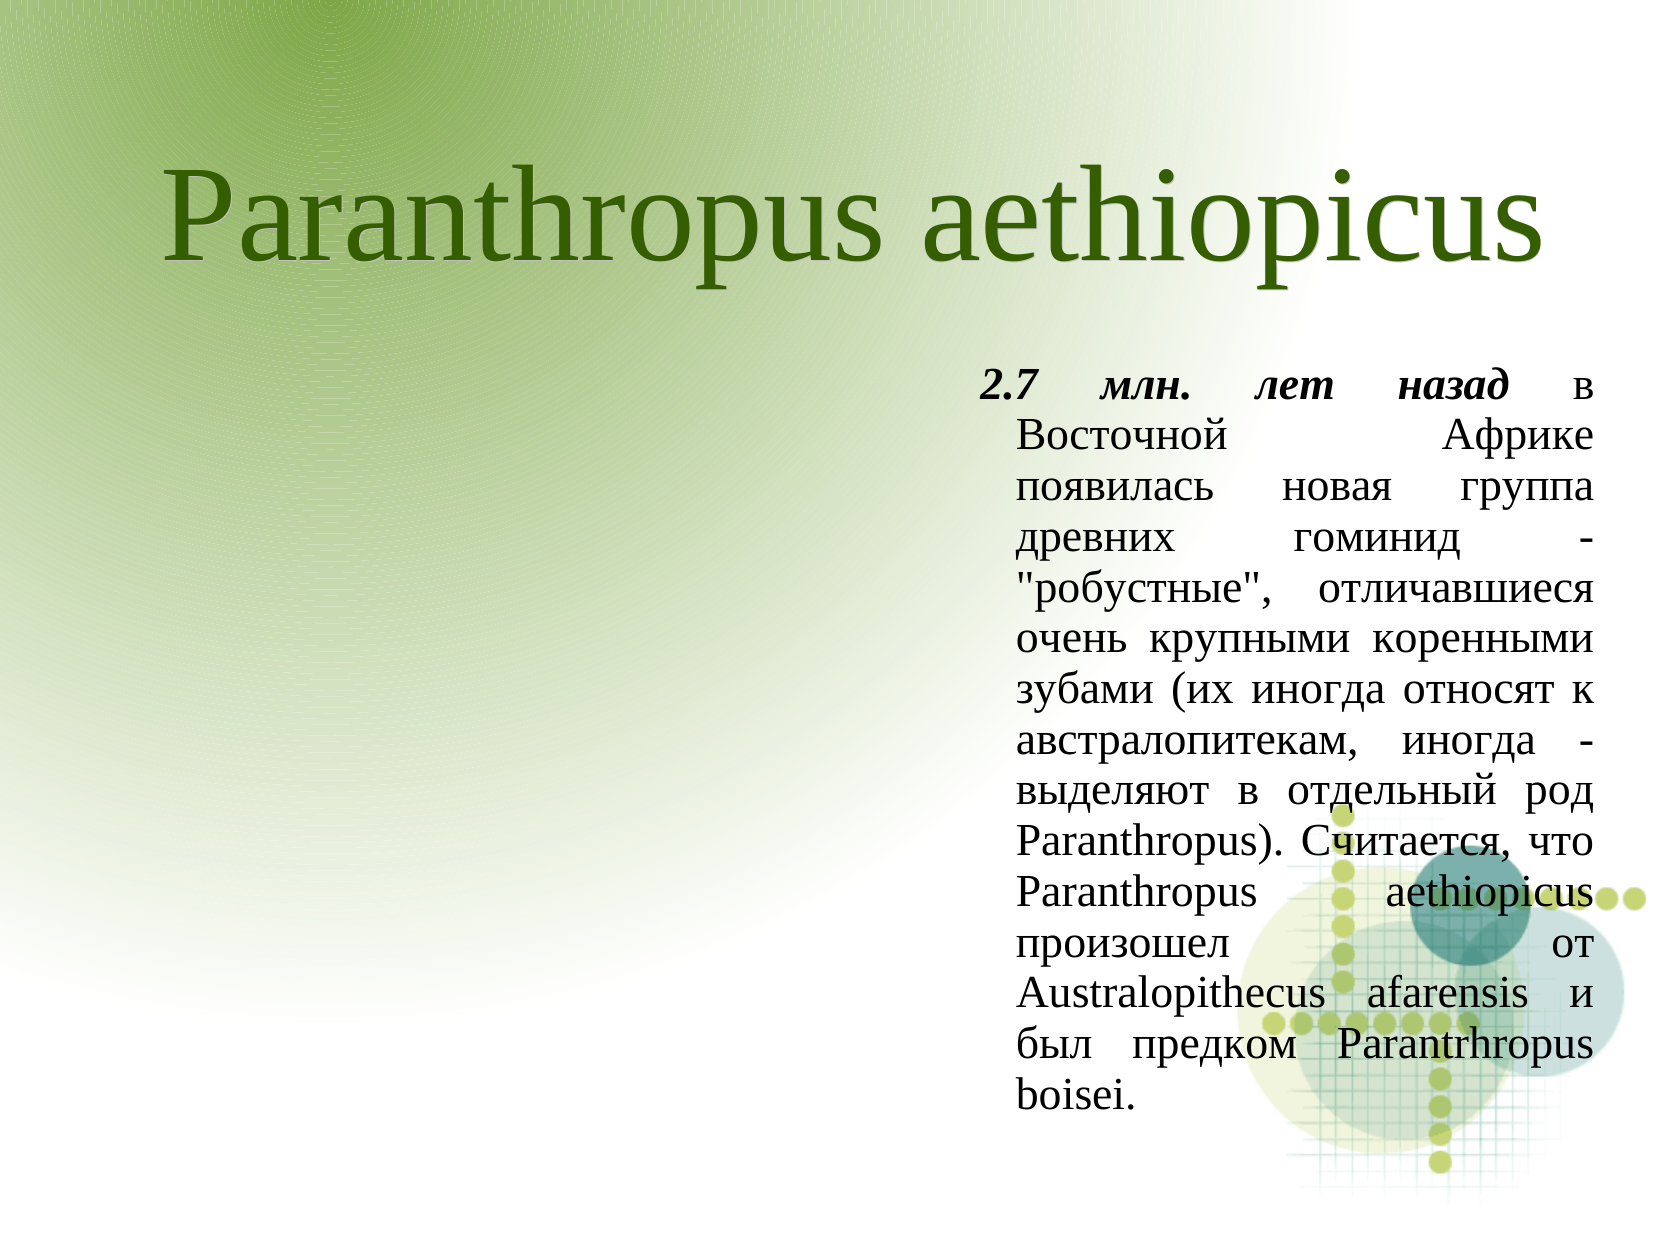

# Paranthropus aethiopicus
2.7 млн. лет назад в Восточной Африке появилась новая группа древних гоминид - "робустные", отличавшиеся очень крупными коренными зубами (их иногда относят к австралопитекам, иногда - выделяют в отдельный род Paranthropus). Считается, что Paranthropus aethiopicus произошел от Australopithecus afarensis и был предком Parantrhropus boisei.